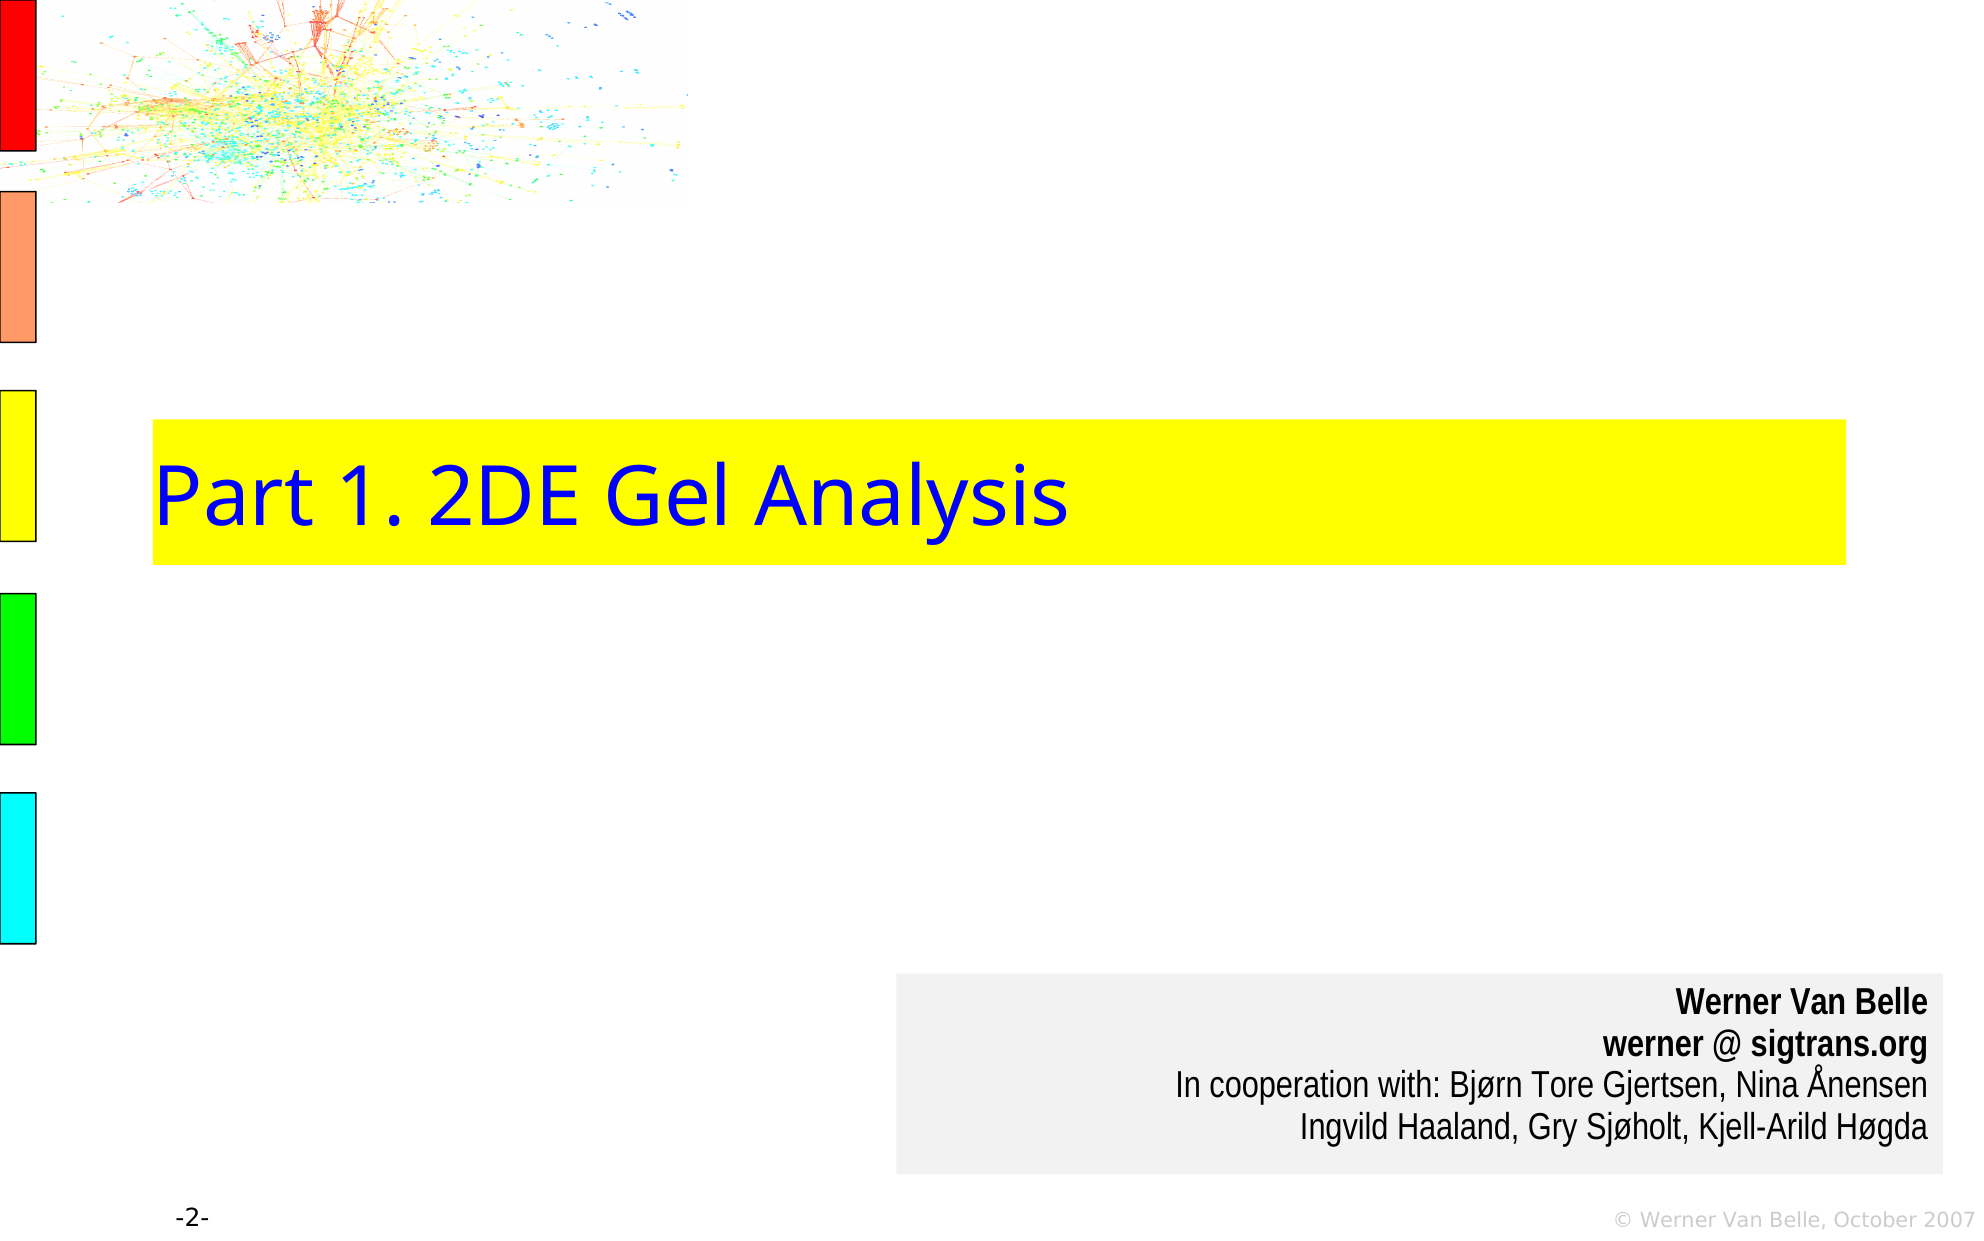

Part 1. 2DE Gel Analysis
Werner Van Belle
werner @ sigtrans.org
In cooperation with: Bjørn Tore Gjertsen, Nina Ånensen
Ingvild Haaland, Gry Sjøholt, Kjell-Arild Høgda